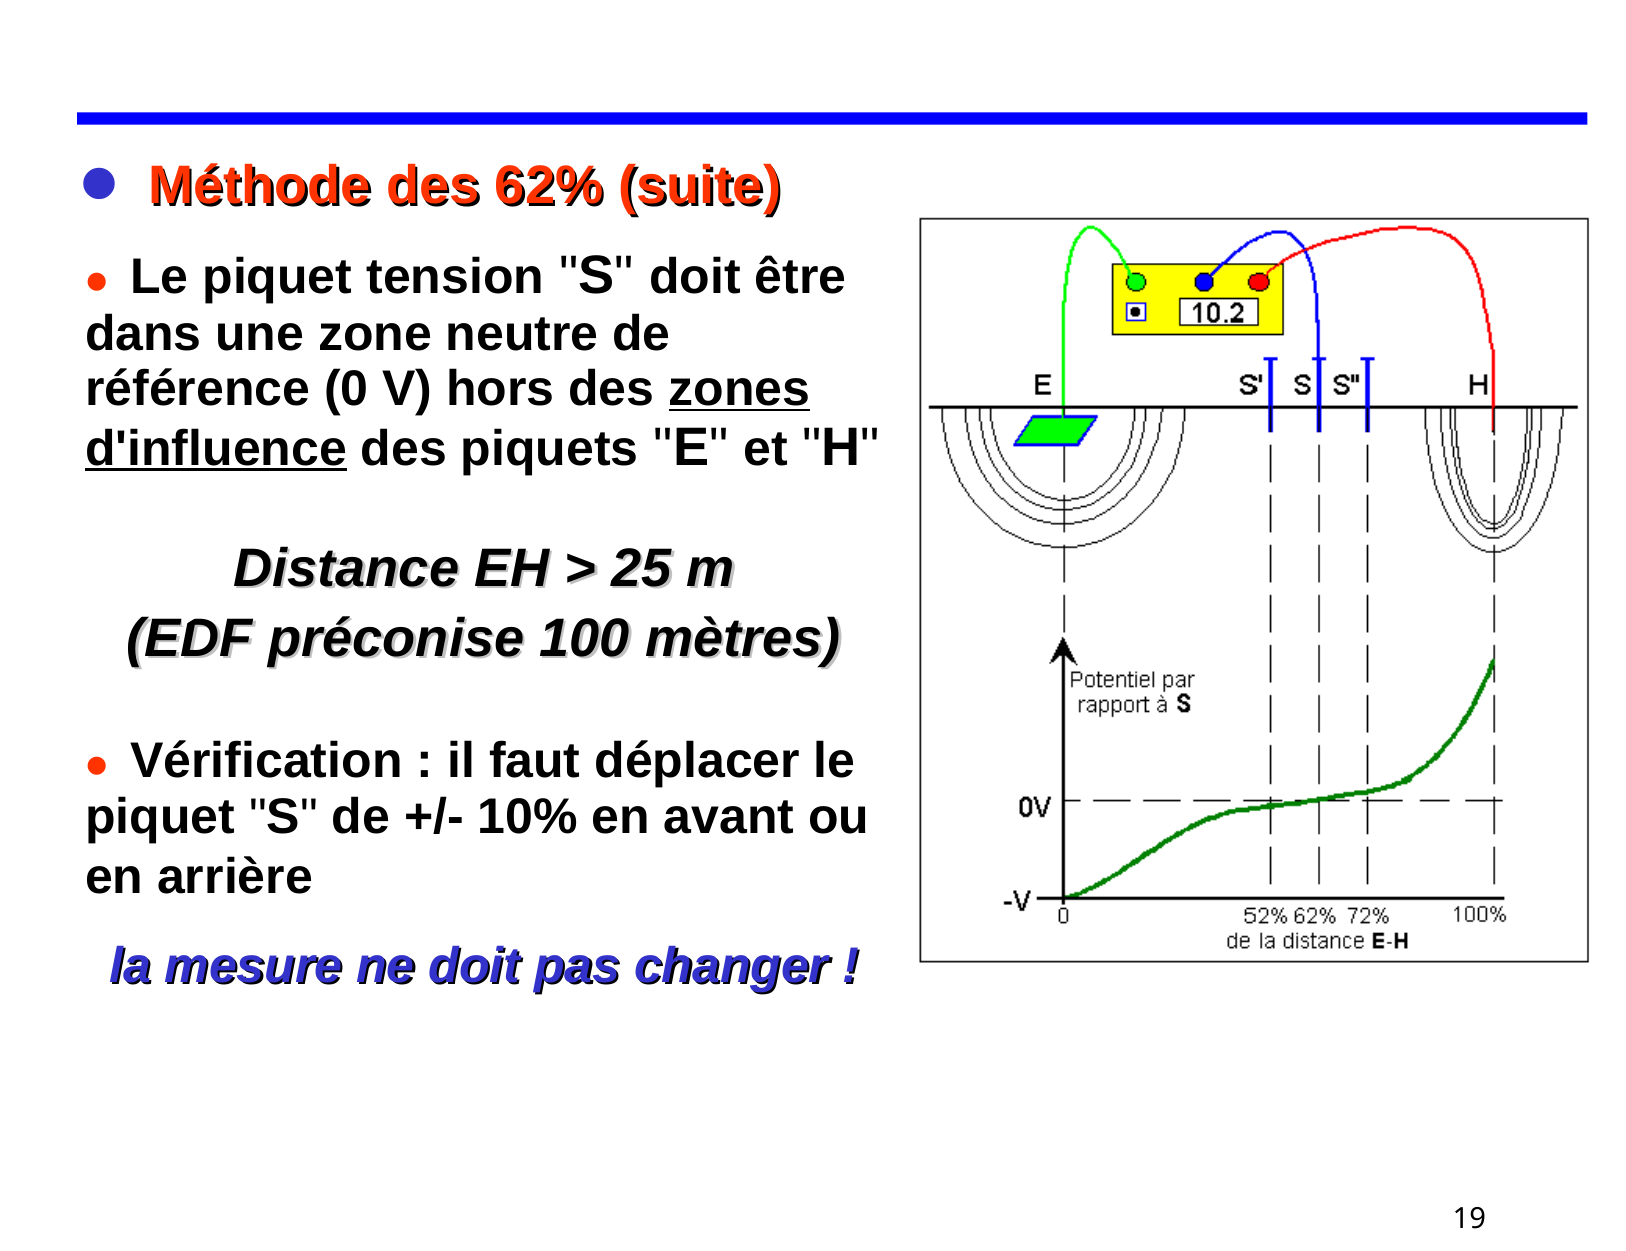

 Méthode des 62% (suite)‏
 Le piquet tension "S" doit être dans une zone neutre de référence (0 V) hors des zones d'influence des piquets "E" et "H"
Distance EH > 25 m
(EDF préconise 100 mètres)‏
 Vérification : il faut déplacer le piquet "S" de +/- 10% en avant ou en arrière
la mesure ne doit pas changer !